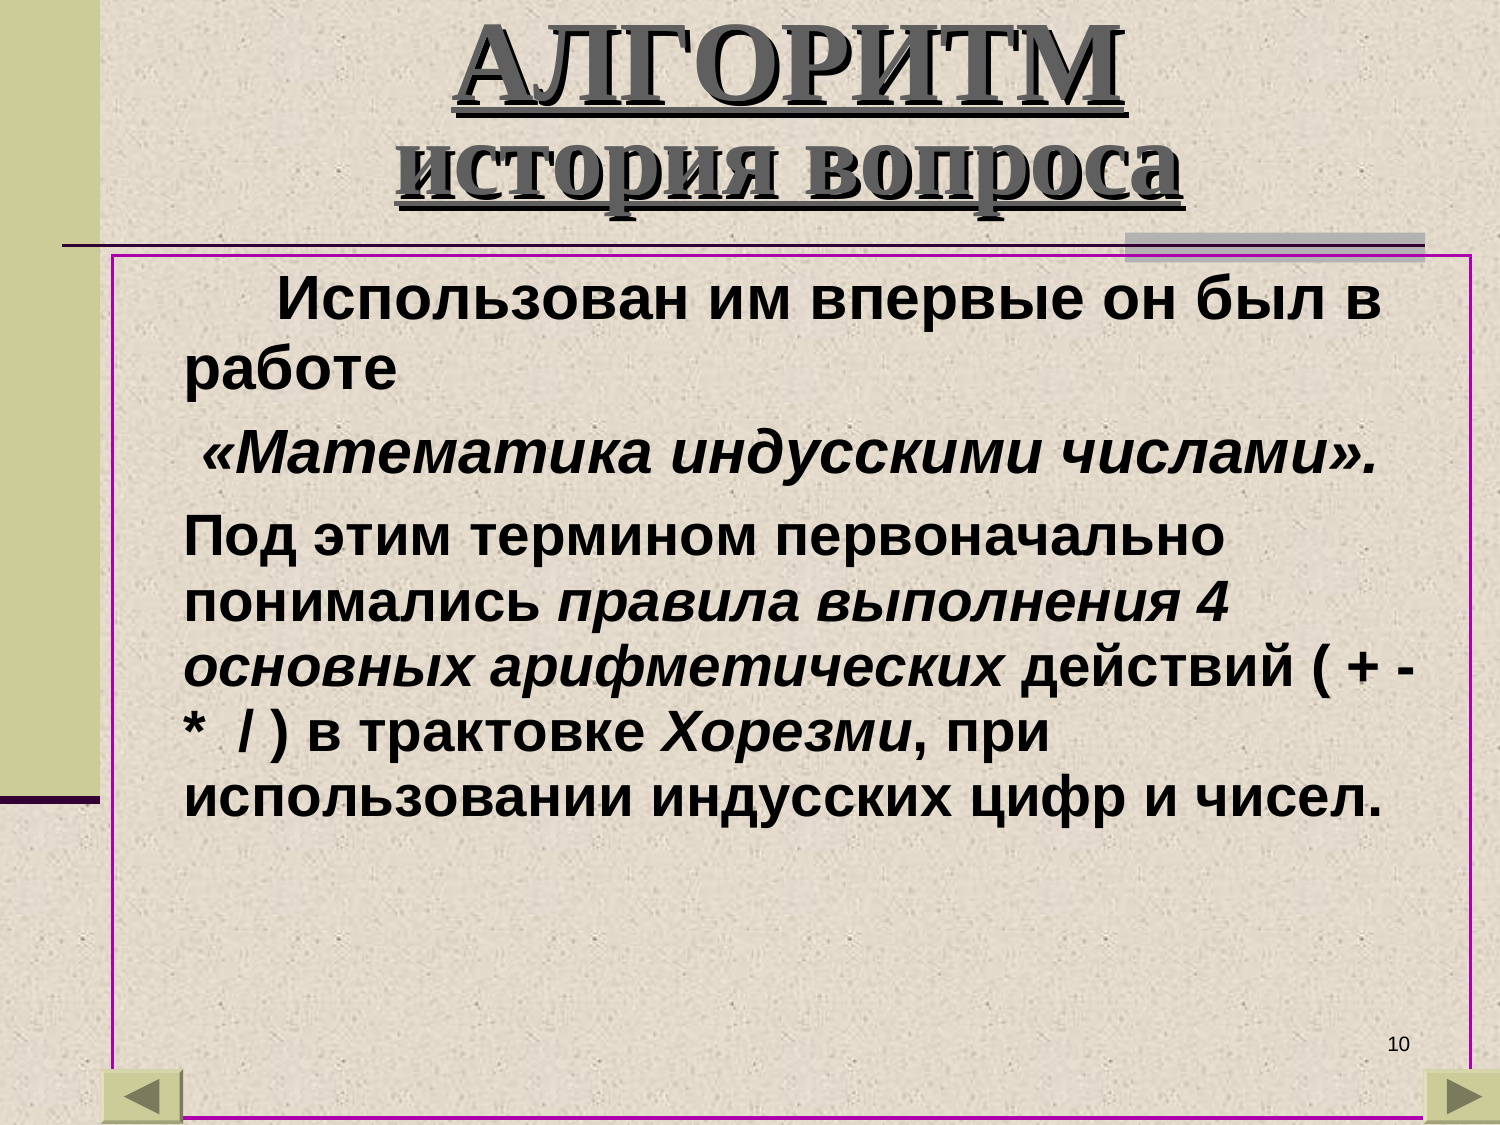

# АЛГОРИТМ история вопроса
		Использован им впервые он был в работе
«Математика индусскими числами».
	Под этим термином первоначально понимались правила выполнения 4 основных арифметических действий ( + - * / ) в трактовке Хорезми, при использовании индусских цифр и чисел.
10